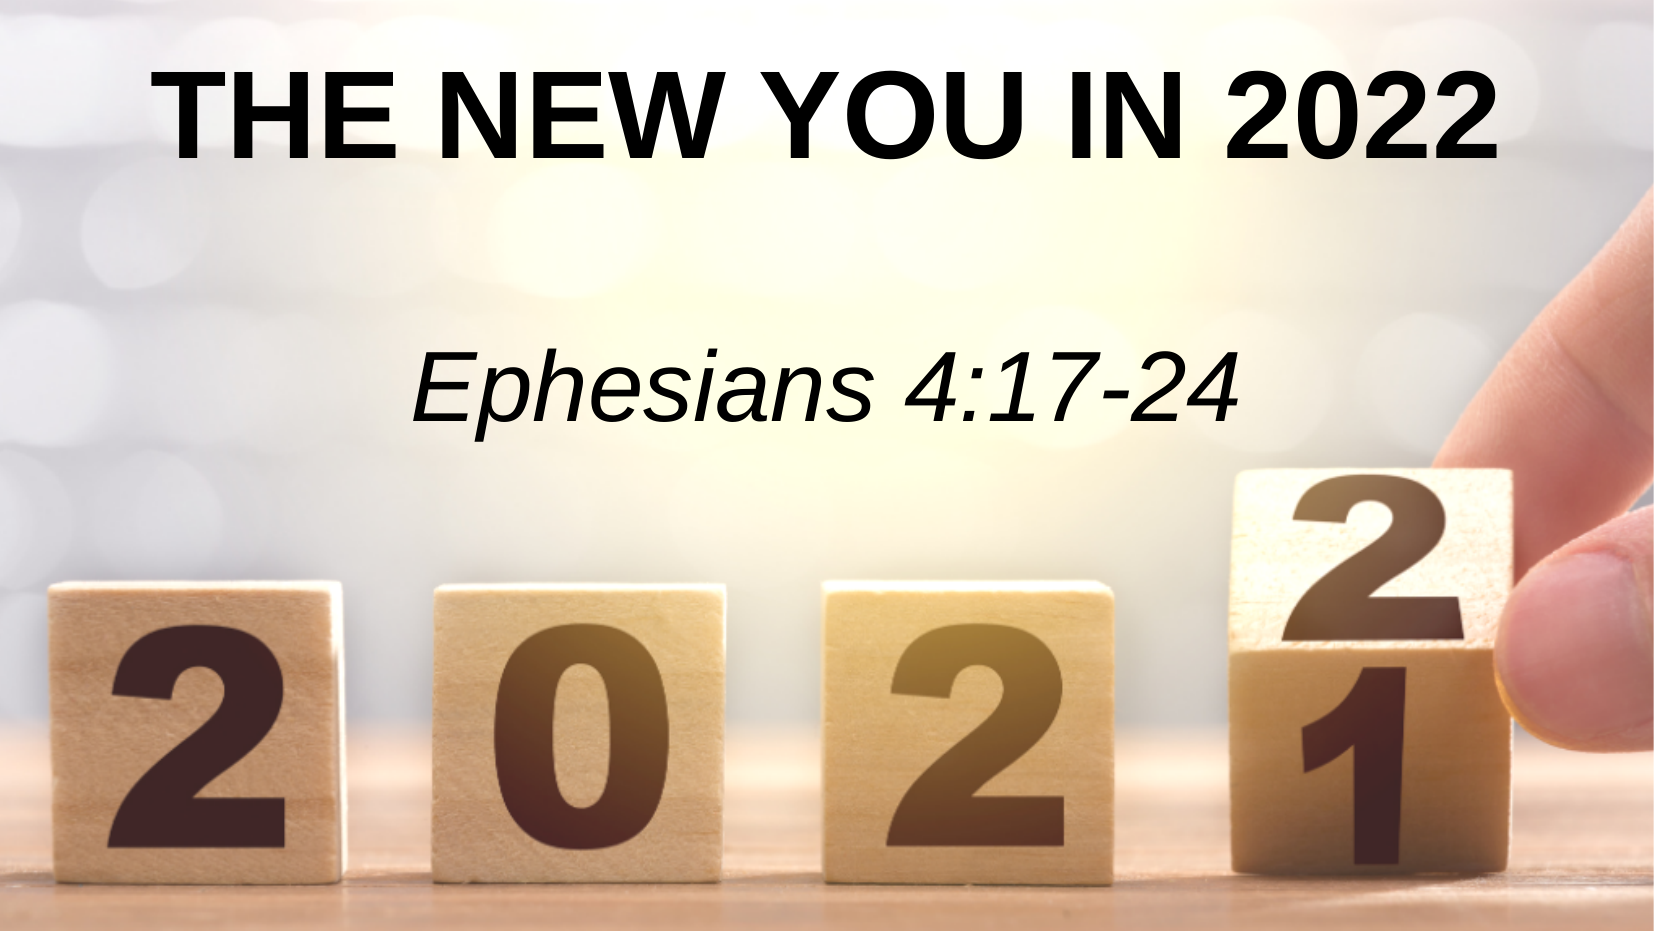

# THE NEW YOU IN 2022
Ephesians 4:17-24